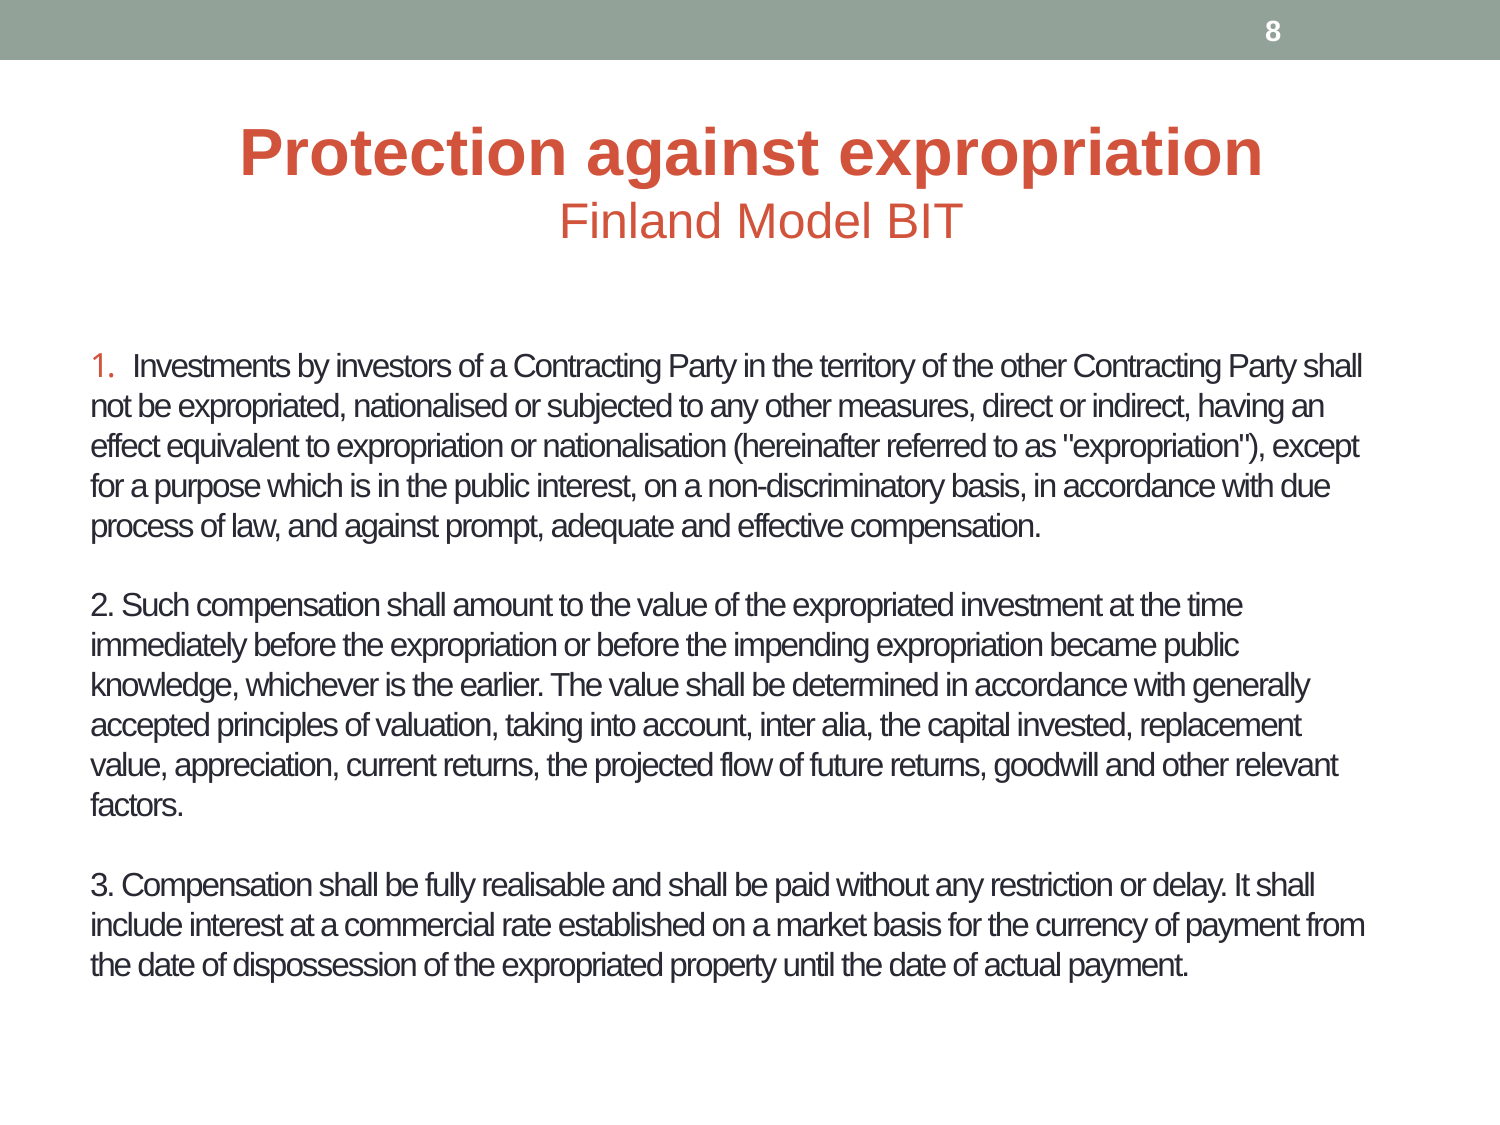

7
Protection against expropriation
Finland Model BIT
# 1. Investments by investors of a Contracting Party in the territory of the other Contracting Party shall not be expropriated, nationalised or subjected to any other measures, direct or indirect, having an effect equivalent to expropriation or nationalisation (hereinafter referred to as "expropriation"), except for a purpose which is in the public interest, on a non-discriminatory basis, in accordance with due process of law, and against prompt, adequate and effective compensation. 2. Such compensation shall amount to the value of the expropriated investment at the time immediately before the expropriation or before the impending expropriation became public knowledge, whichever is the earlier. The value shall be determined in accordance with generally accepted principles of valuation, taking into account, inter alia, the capital invested, replacement value, appreciation, current returns, the projected flow of future returns, goodwill and other relevant factors. 3. Compensation shall be fully realisable and shall be paid without any restriction or delay. It shall include interest at a commercial rate established on a market basis for the currency of payment from the date of dispossession of the expropriated property until the date of actual payment.